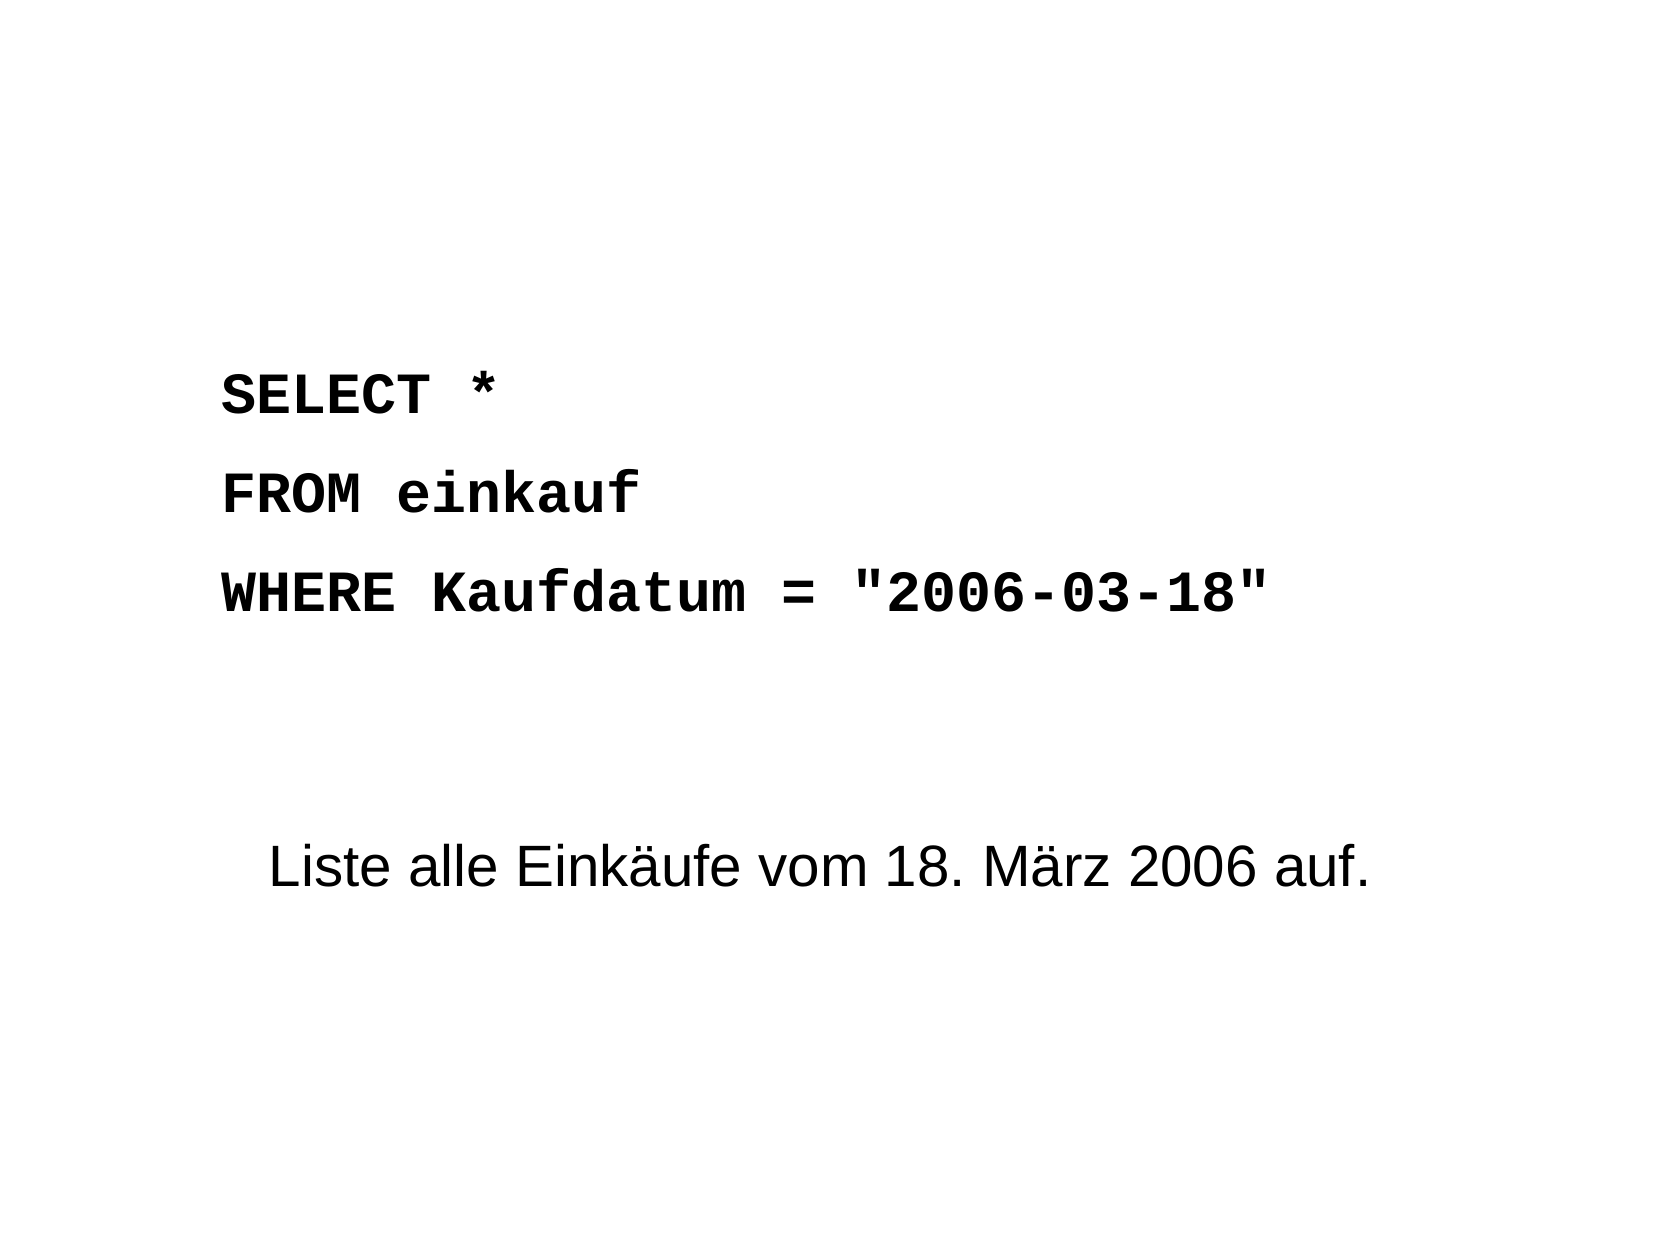

SELECT *
FROM einkauf
WHERE Kaufdatum = "2006-03-18"
# Liste alle Einkäufe vom 18. März 2006 auf.